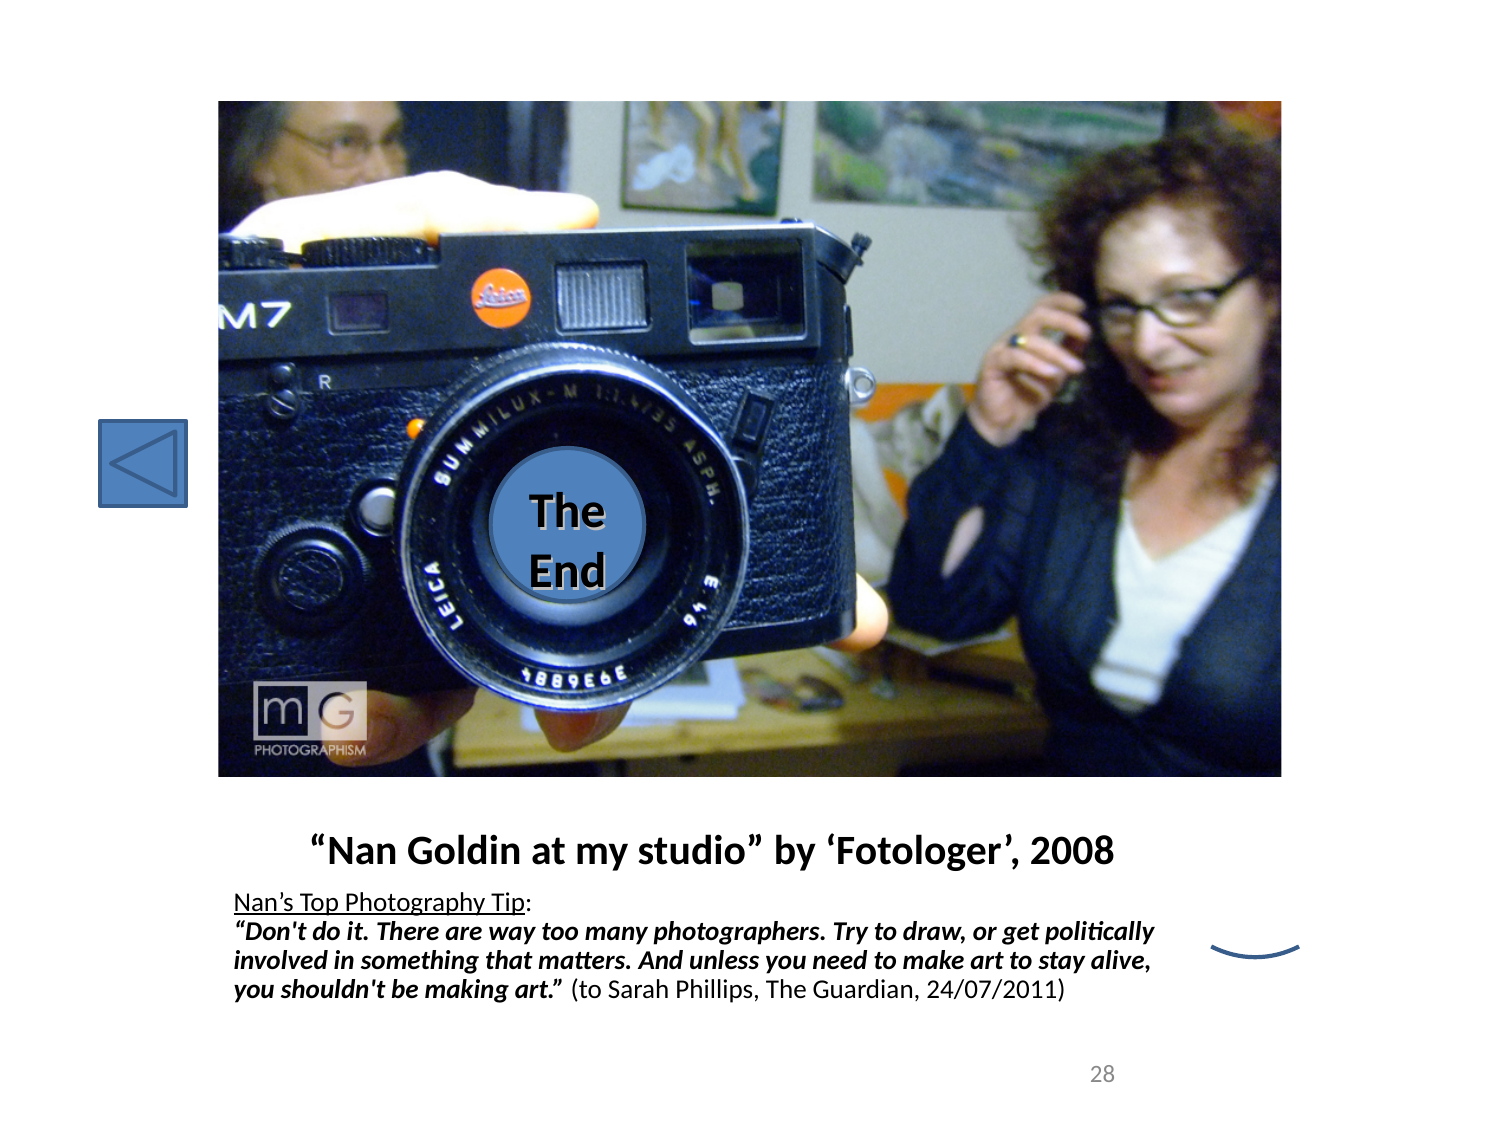

The
End
# “Nan Goldin at my studio” by ‘Fotologer’, 2008
Nan’s Top Photography Tip:
“Don't do it. There are way too many photographers. Try to draw, or get politically involved in something that matters. And unless you need to make art to stay alive, you shouldn't be making art.” (to Sarah Phillips, The Guardian, 24/07/2011)